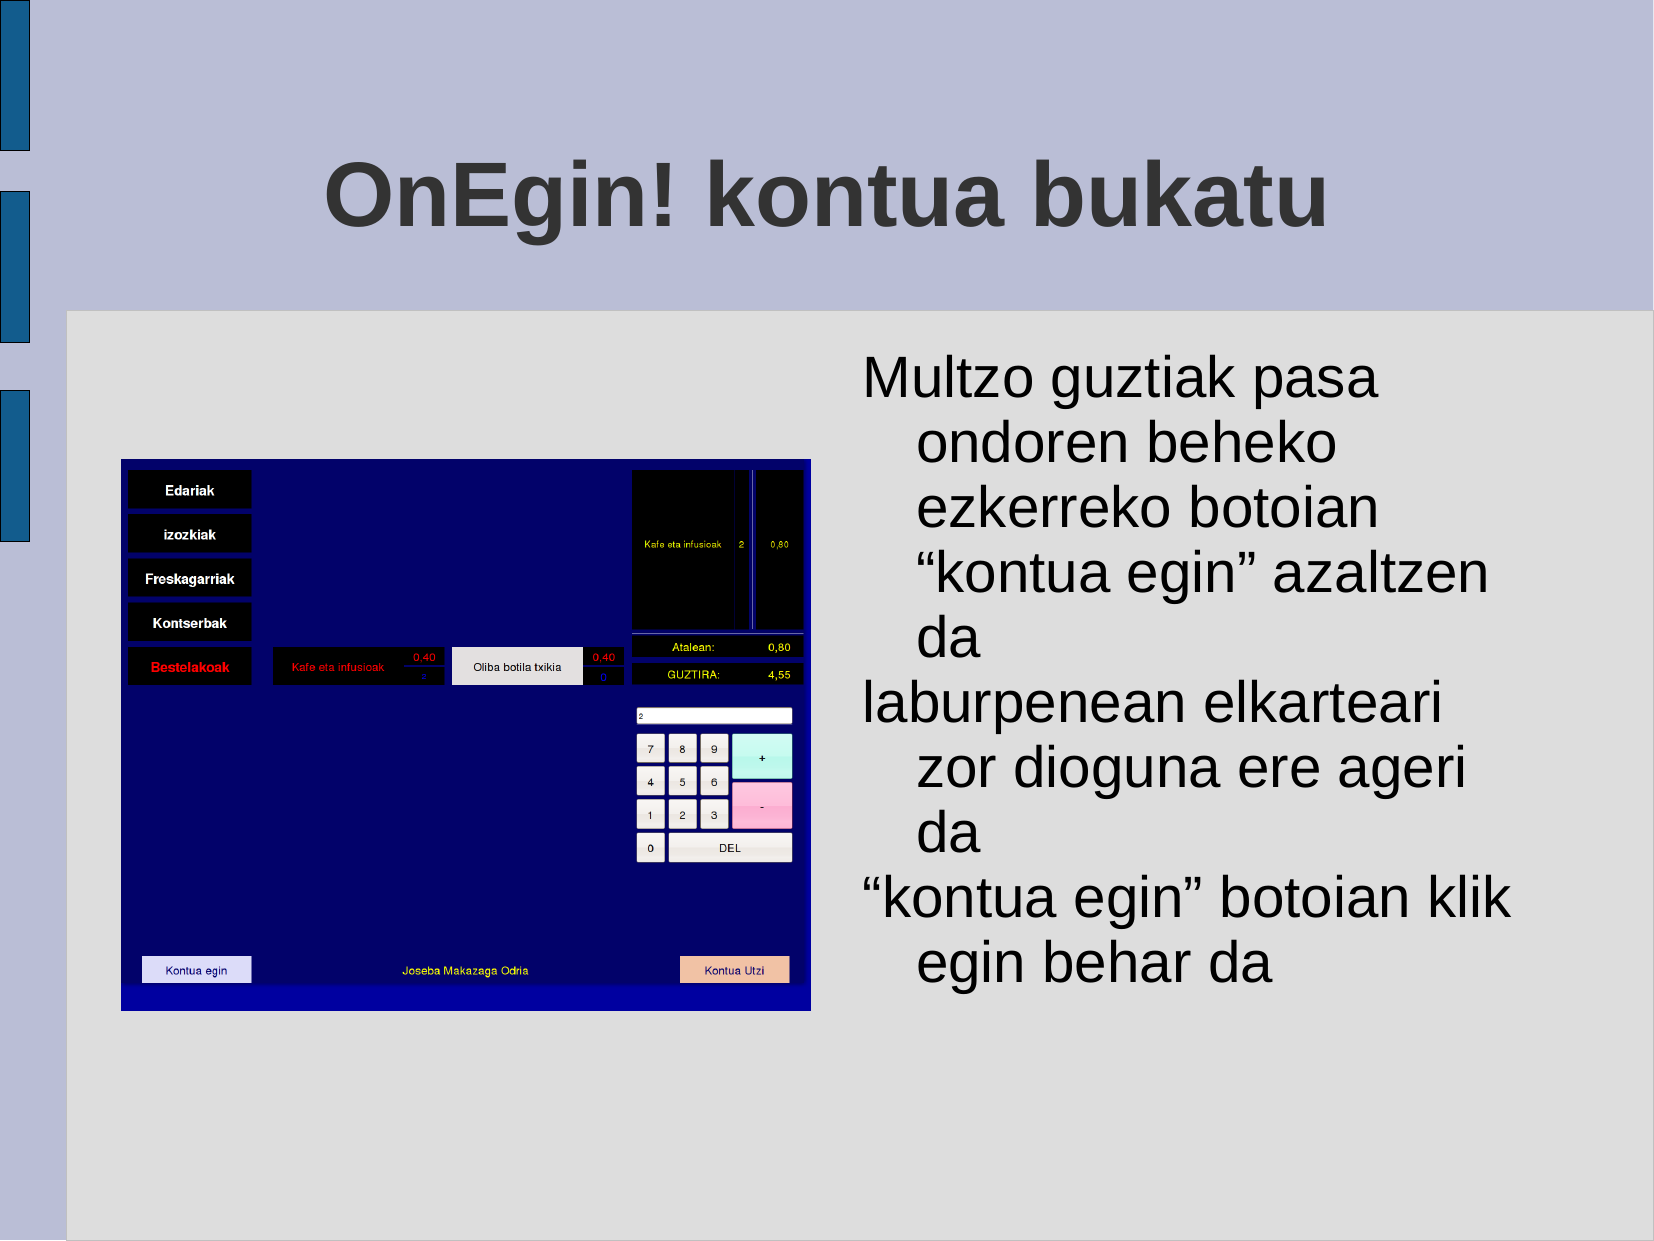

# OnEgin! kontua bukatu
Multzo guztiak pasa ondoren beheko ezkerreko botoian “kontua egin” azaltzen da
laburpenean elkarteari zor dioguna ere ageri da
“kontua egin” botoian klik egin behar da